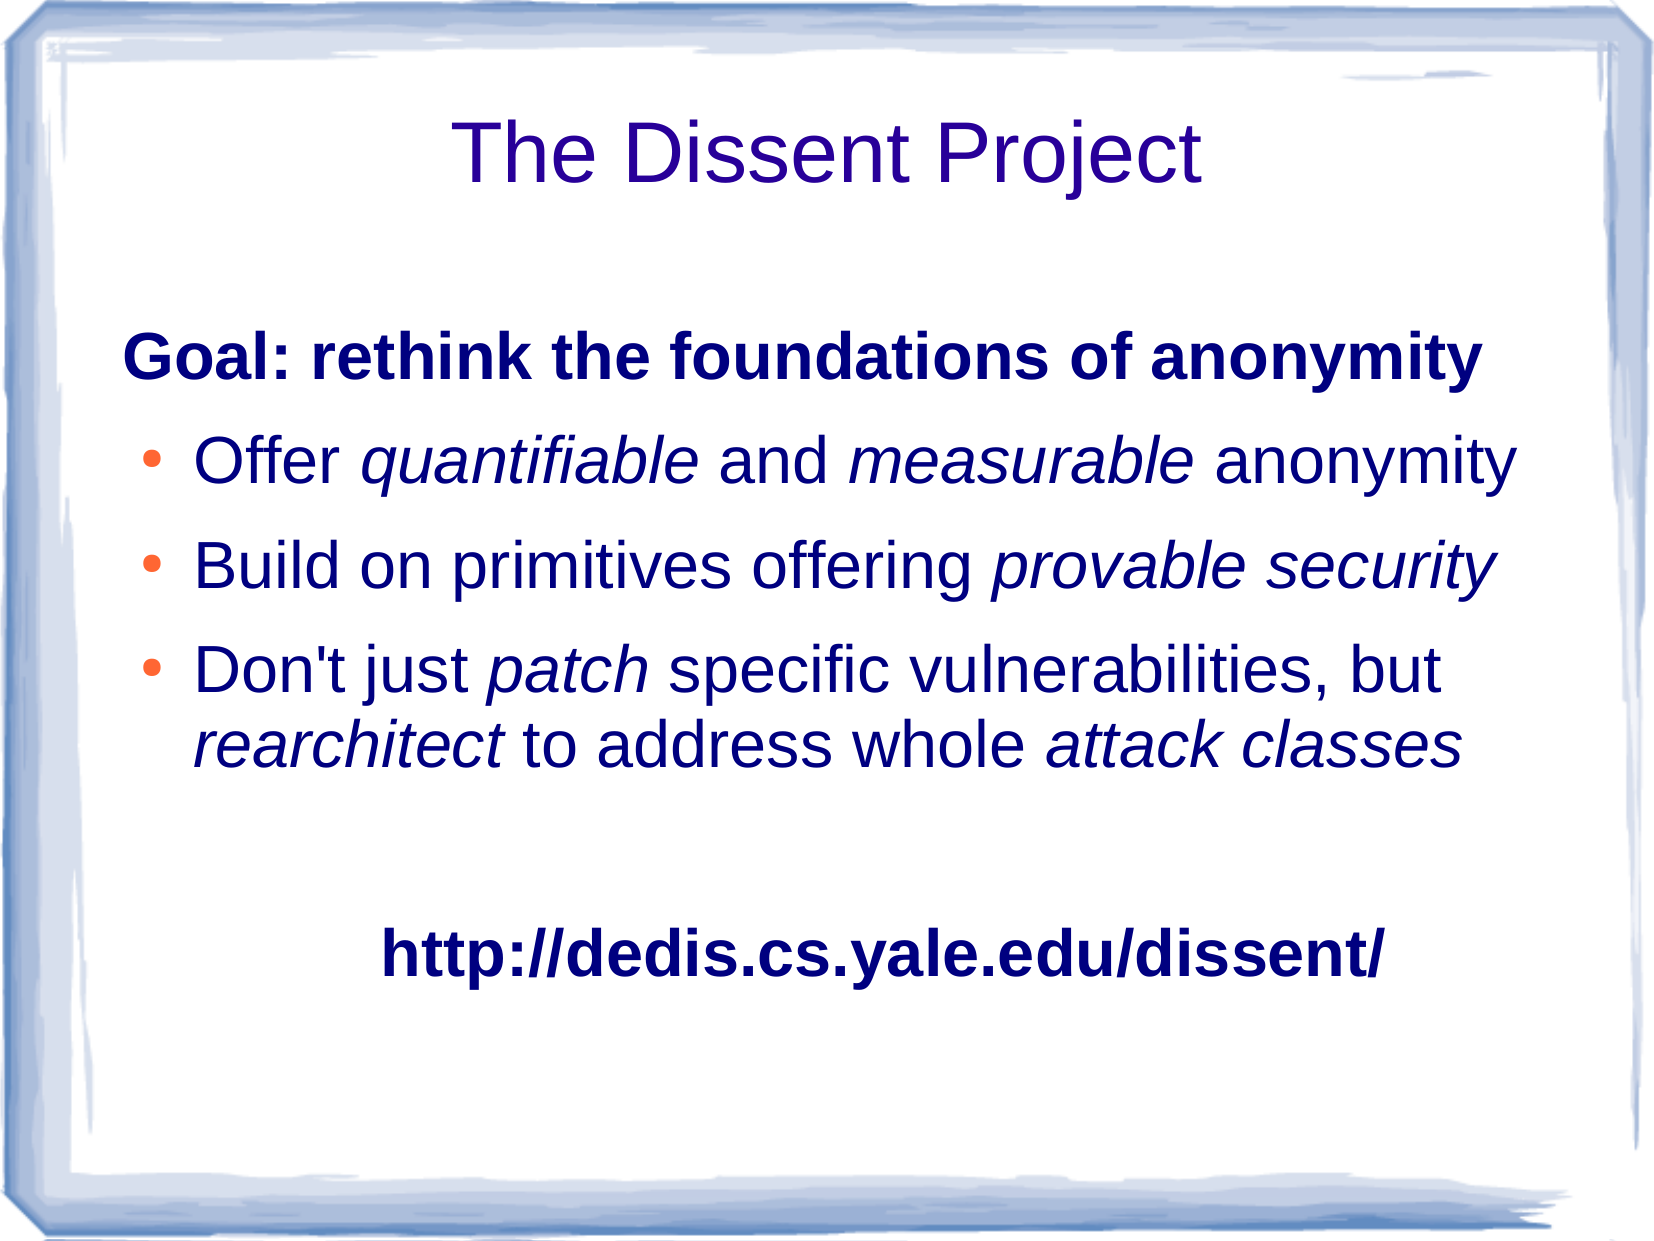

# The Dissent Project
Goal: rethink the foundations of anonymity
Offer quantifiable and measurable anonymity
Build on primitives offering provable security
Don't just patch specific vulnerabilities, but
rearchitect to address whole attack classes
http://dedis.cs.yale.edu/dissent/